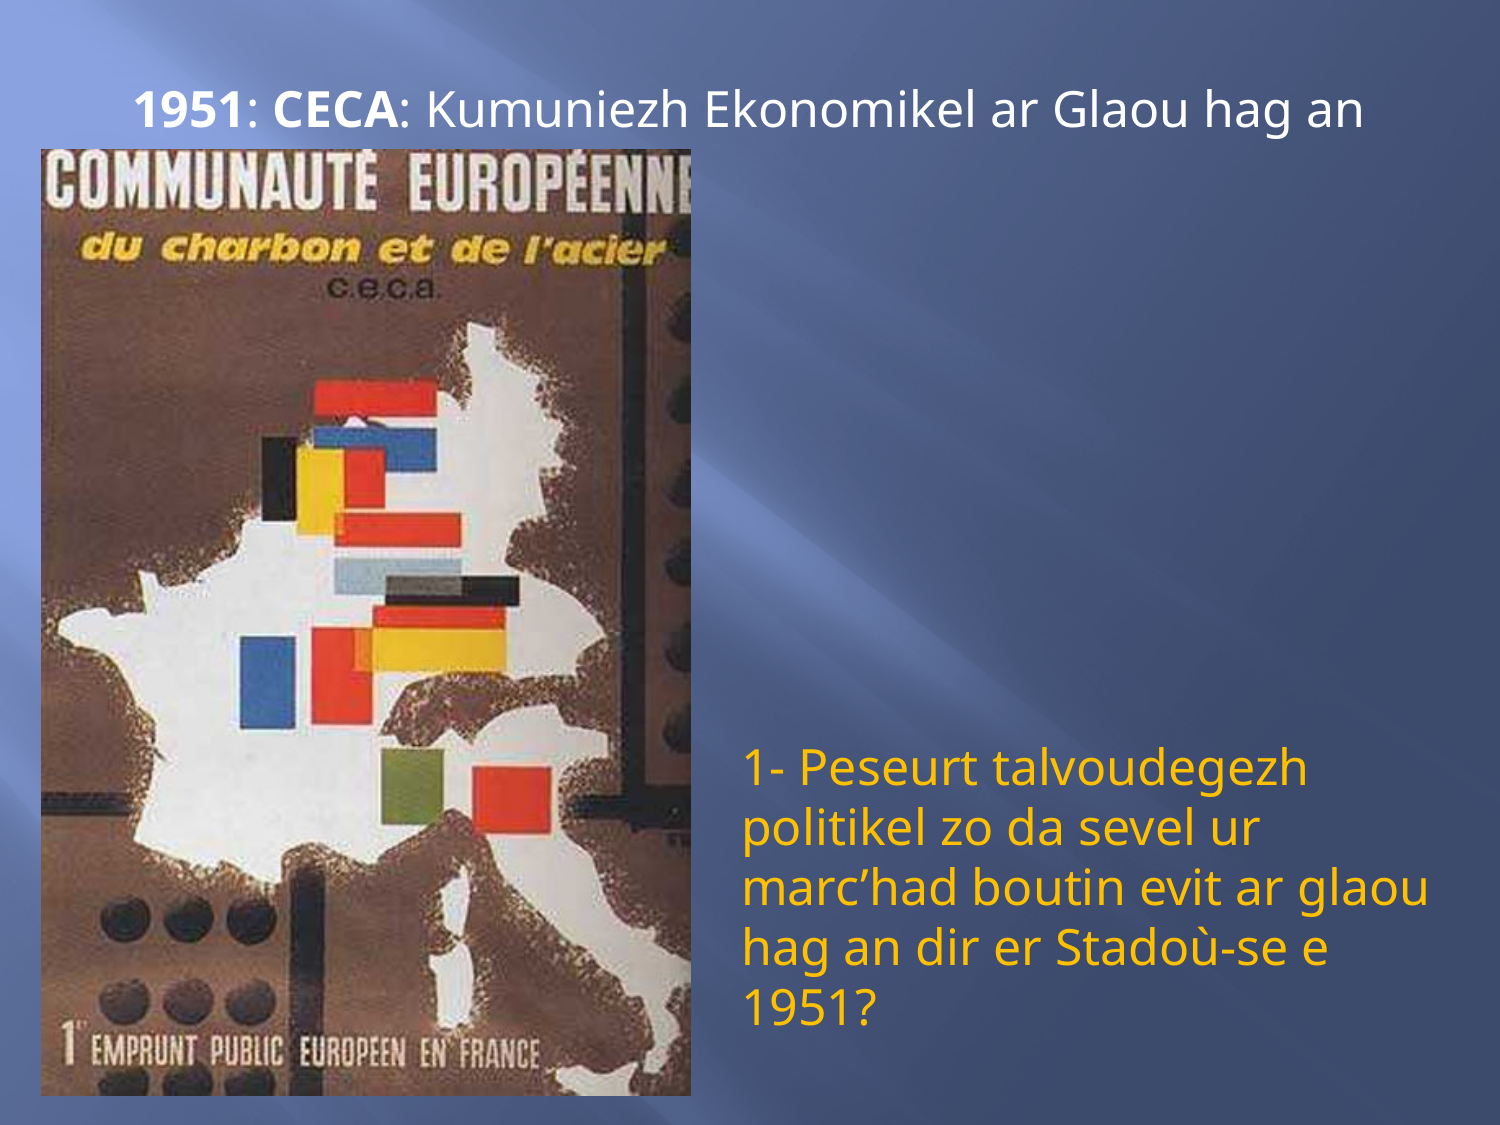

1951: CECA: Kumuniezh Ekonomikel ar Glaou hag an Dir.
1- Peseurt talvoudegezh politikel zo da sevel ur marc’had boutin evit ar glaou hag an dir er Stadoù-se e 1951?